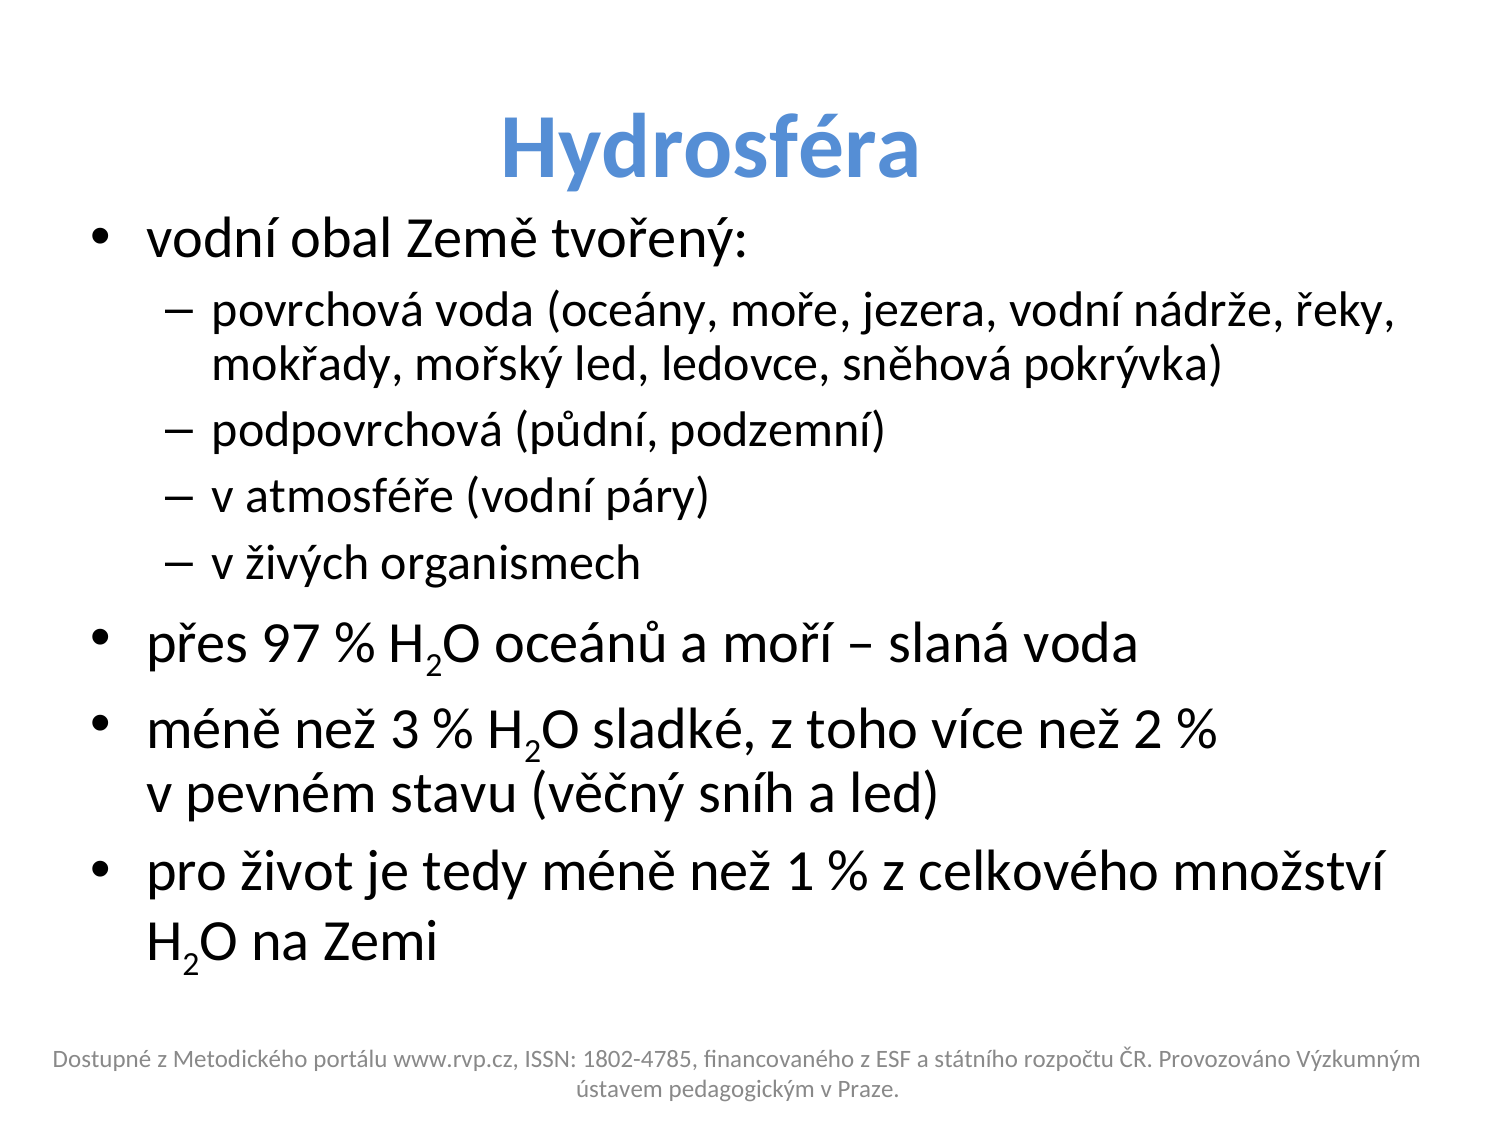

# Hydrosféra
vodní obal Země tvořený:
povrchová voda (oceány, moře, jezera, vodní nádrže, řeky, mokřady, mořský led, ledovce, sněhová pokrývka)
podpovrchová (půdní, podzemní)
v atmosféře (vodní páry)
v živých organismech
přes 97 % H2O oceánů a moří – slaná voda
méně než 3 % H2O sladké, z toho více než 2 %
v pevném stavu (věčný sníh a led)
pro život je tedy méně než 1 % z celkového množství H2O na Zemi
Dostupné z Metodického portálu www.rvp.cz, ISSN: 1802-4785, financovaného z ESF a státního rozpočtu ČR. Provozováno Výzkumným ústavem pedagogickým v Praze.